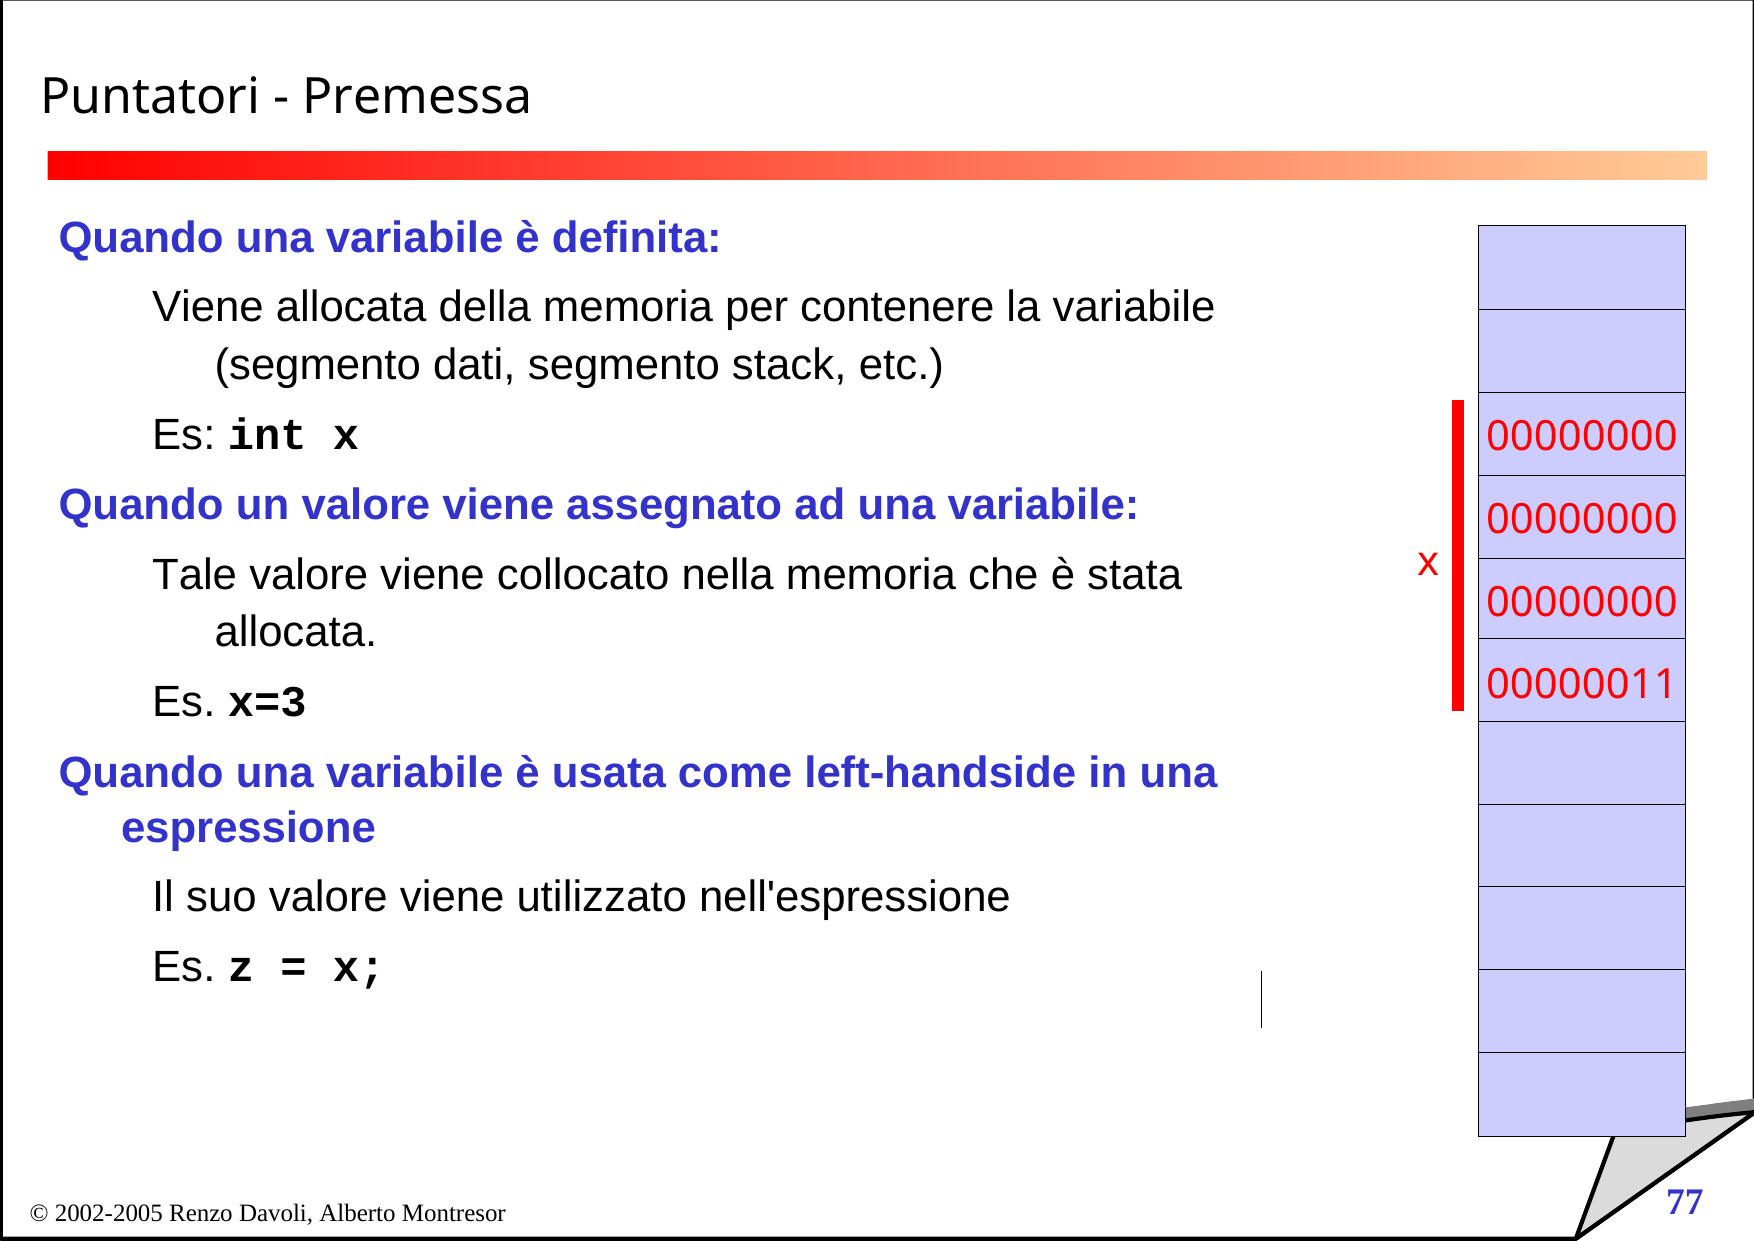

# Puntatori - Premessa
Quando una variabile è definita:
Viene allocata della memoria per contenere la variabile (segmento dati, segmento stack, etc.)
Es: int x
Quando un valore viene assegnato ad una variabile:
Tale valore viene collocato nella memoria che è stata allocata.
Es. x=3
Quando una variabile è usata come left-handside in una espressione
Il suo valore viene utilizzato nell'espressione
Es. z = x;
00000000
00000000
x
00000000
00000011